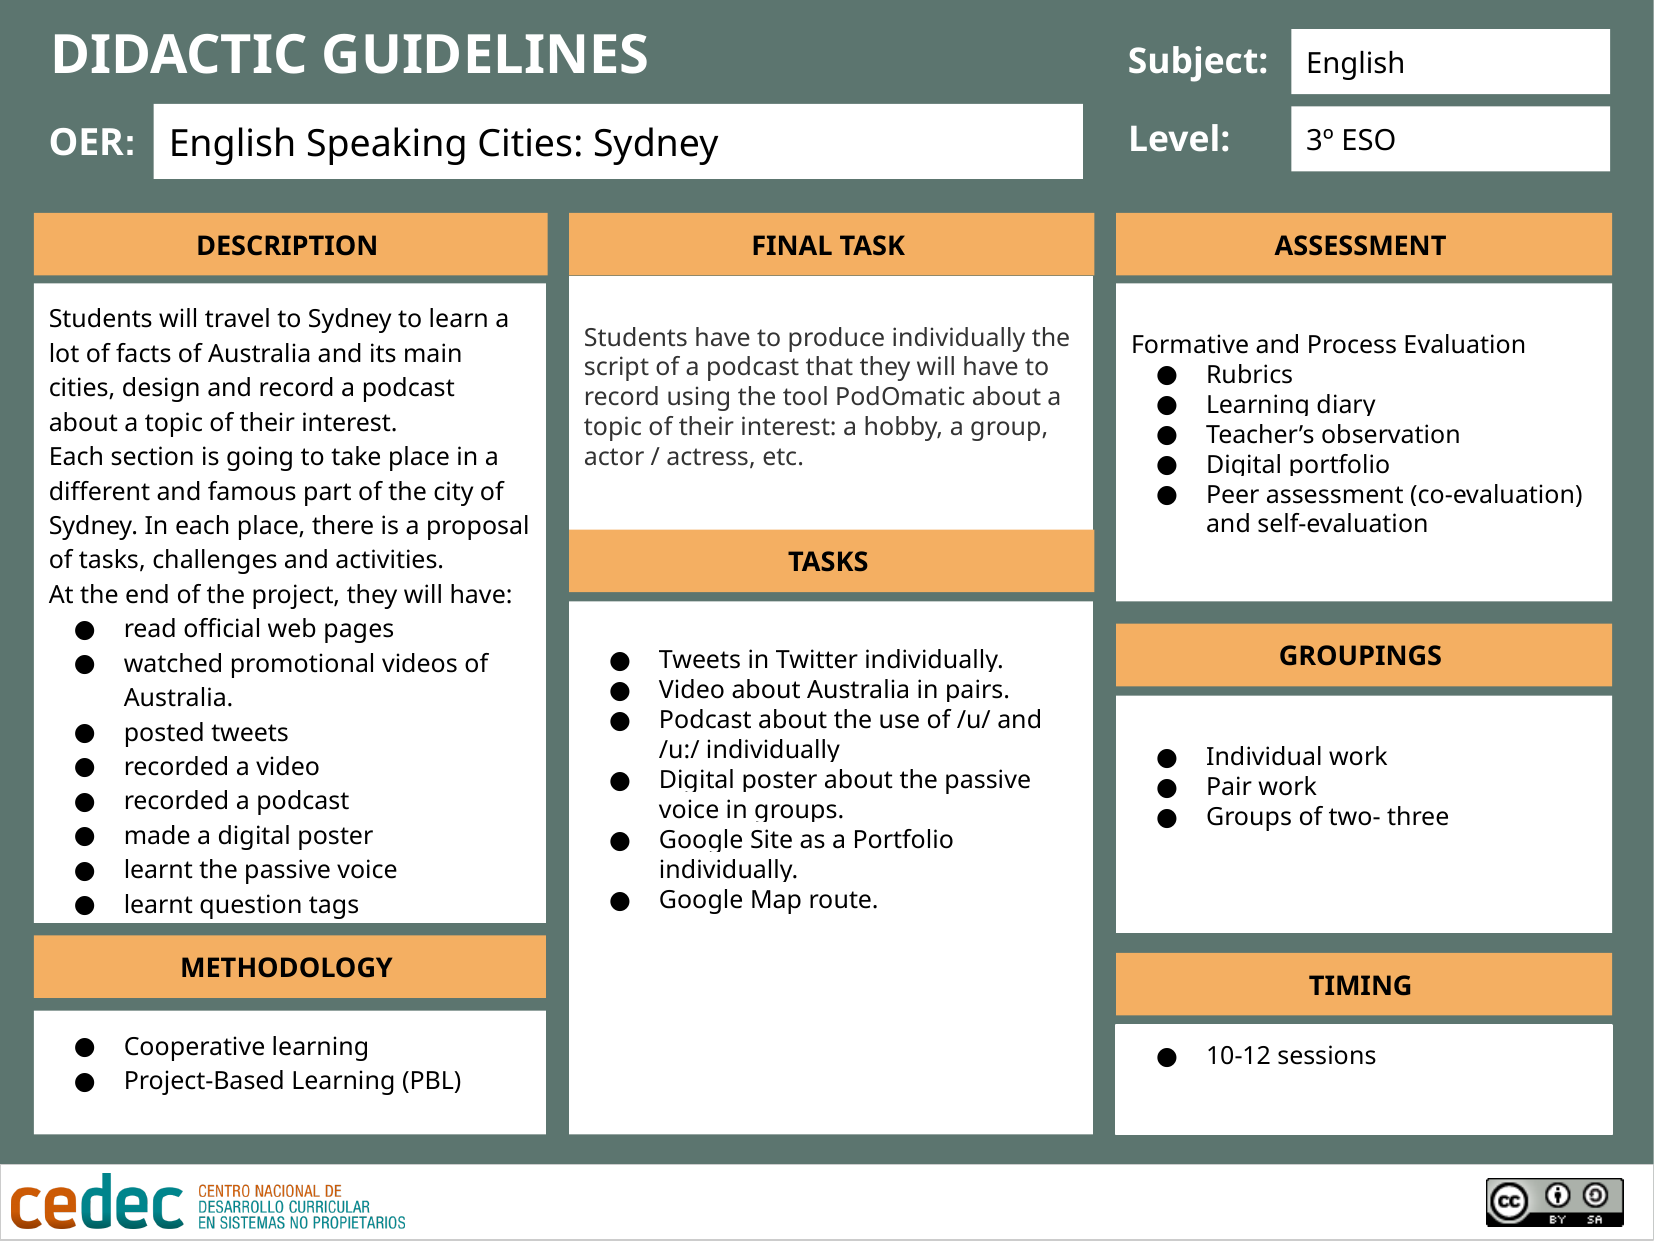

DIDACTIC GUIDELINES
English
Subject:
English Speaking Cities: Sydney
3º ESO
Level:
OER:
DESCRIPTION
FINAL TASK
ASSESSMENT
Students have to produce individually the script of a podcast that they will have to record using the tool PodOmatic about a topic of their interest: a hobby, a group, actor / actress, etc.
Students will travel to Sydney to learn a lot of facts of Australia and its main cities, design and record a podcast about a topic of their interest.
Each section is going to take place in a different and famous part of the city of Sydney. In each place, there is a proposal of tasks, challenges and activities.
At the end of the project, they will have:
read official web pages
watched promotional videos of Australia.
posted tweets
recorded a video
recorded a podcast
made a digital poster
learnt the passive voice
learnt question tags
Formative and Process Evaluation
Rubrics
Learning diary
Teacher’s observation
Digital portfolio
Peer assessment (co-evaluation) and self-evaluation
TASKS
Tweets in Twitter individually.
Video about Australia in pairs.
Podcast about the use of /u/ and /u:/ individually
Digital poster about the passive voice in groups.
Google Site as a Portfolio individually.
Google Map route.
GROUPINGS
Individual work
Pair work
Groups of two- three
METHODOLOGY
TIMING
Cooperative learning
Project-Based Learning (PBL)
10-12 sessions